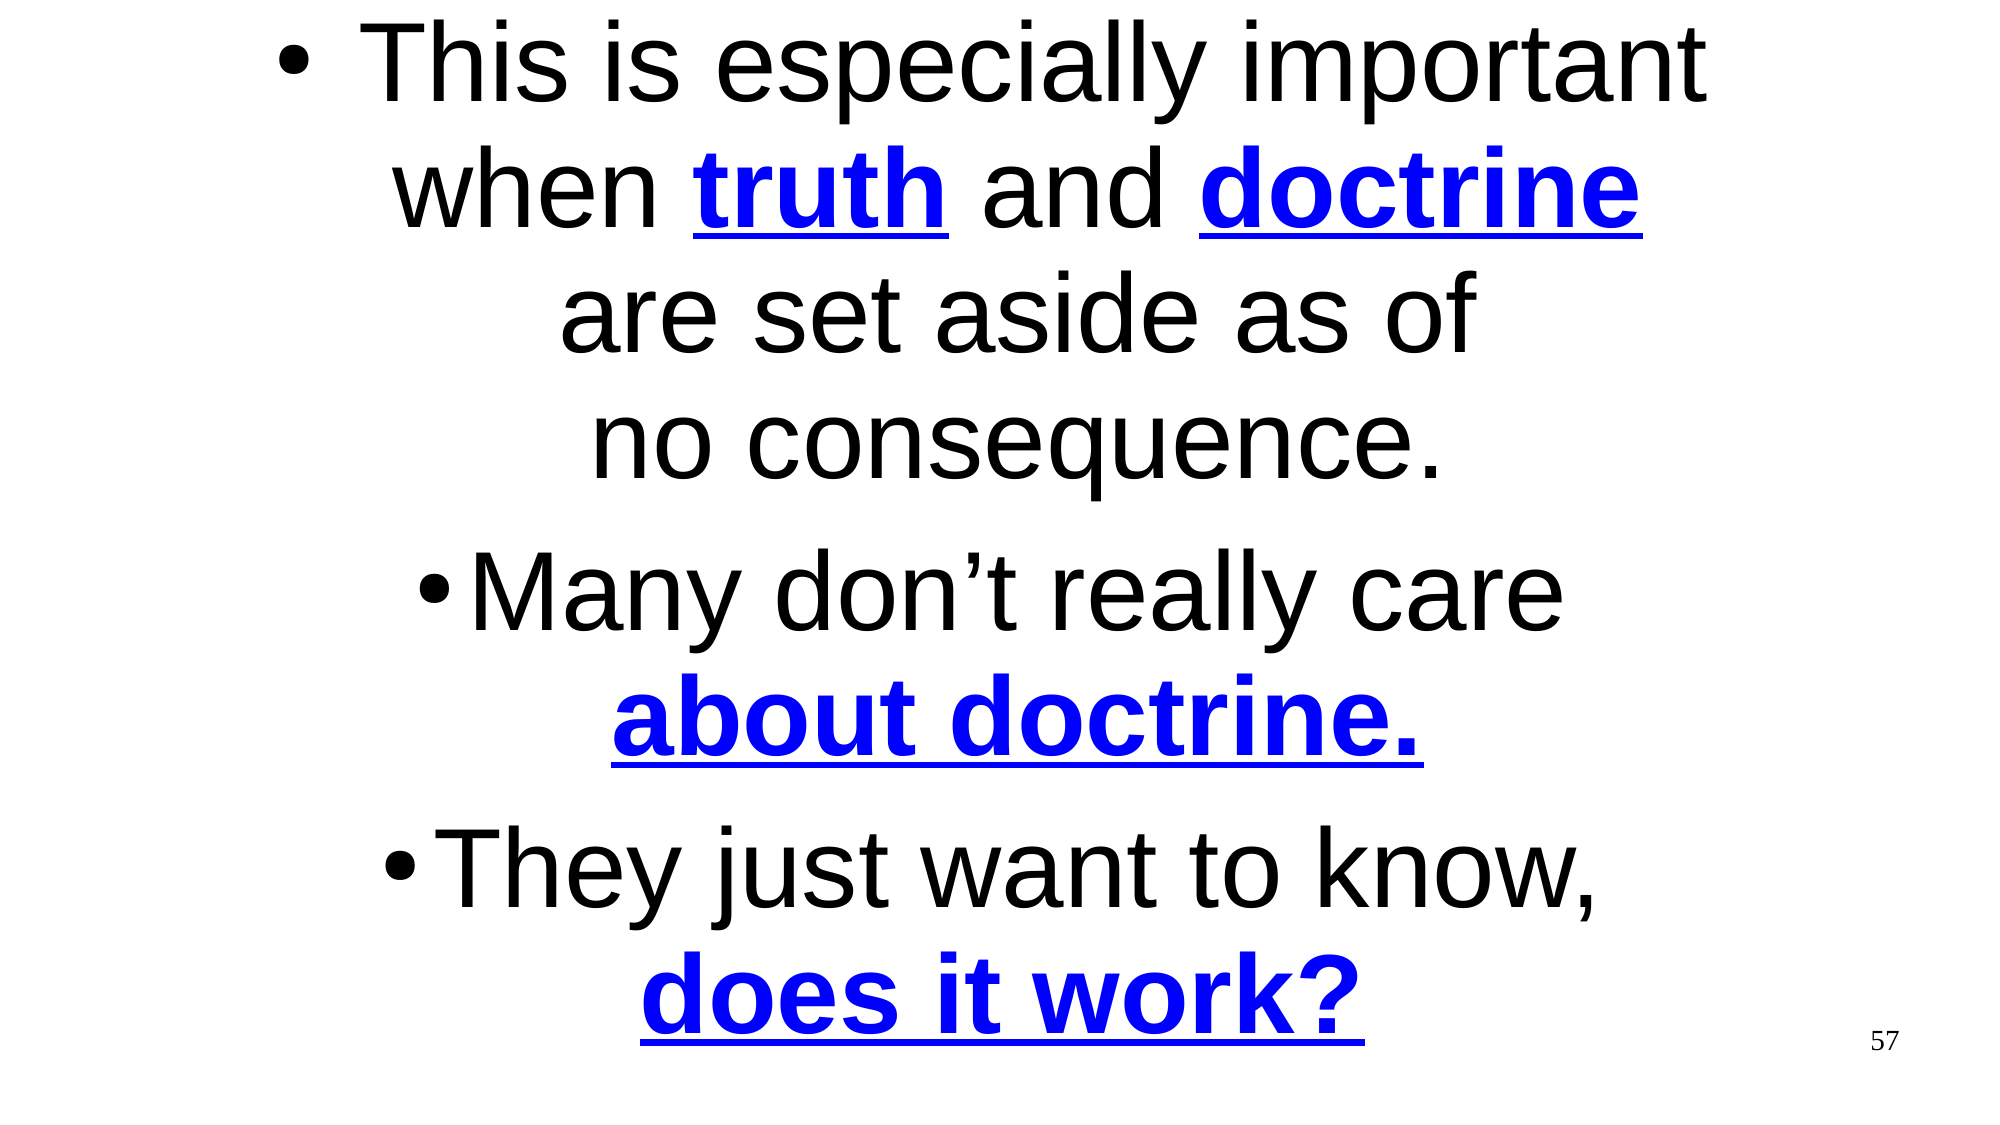

# This is especially important when truth and doctrine are set aside as of no consequence.
Many don’t really care
about doctrine.
They just want to know, 
does it work?
57